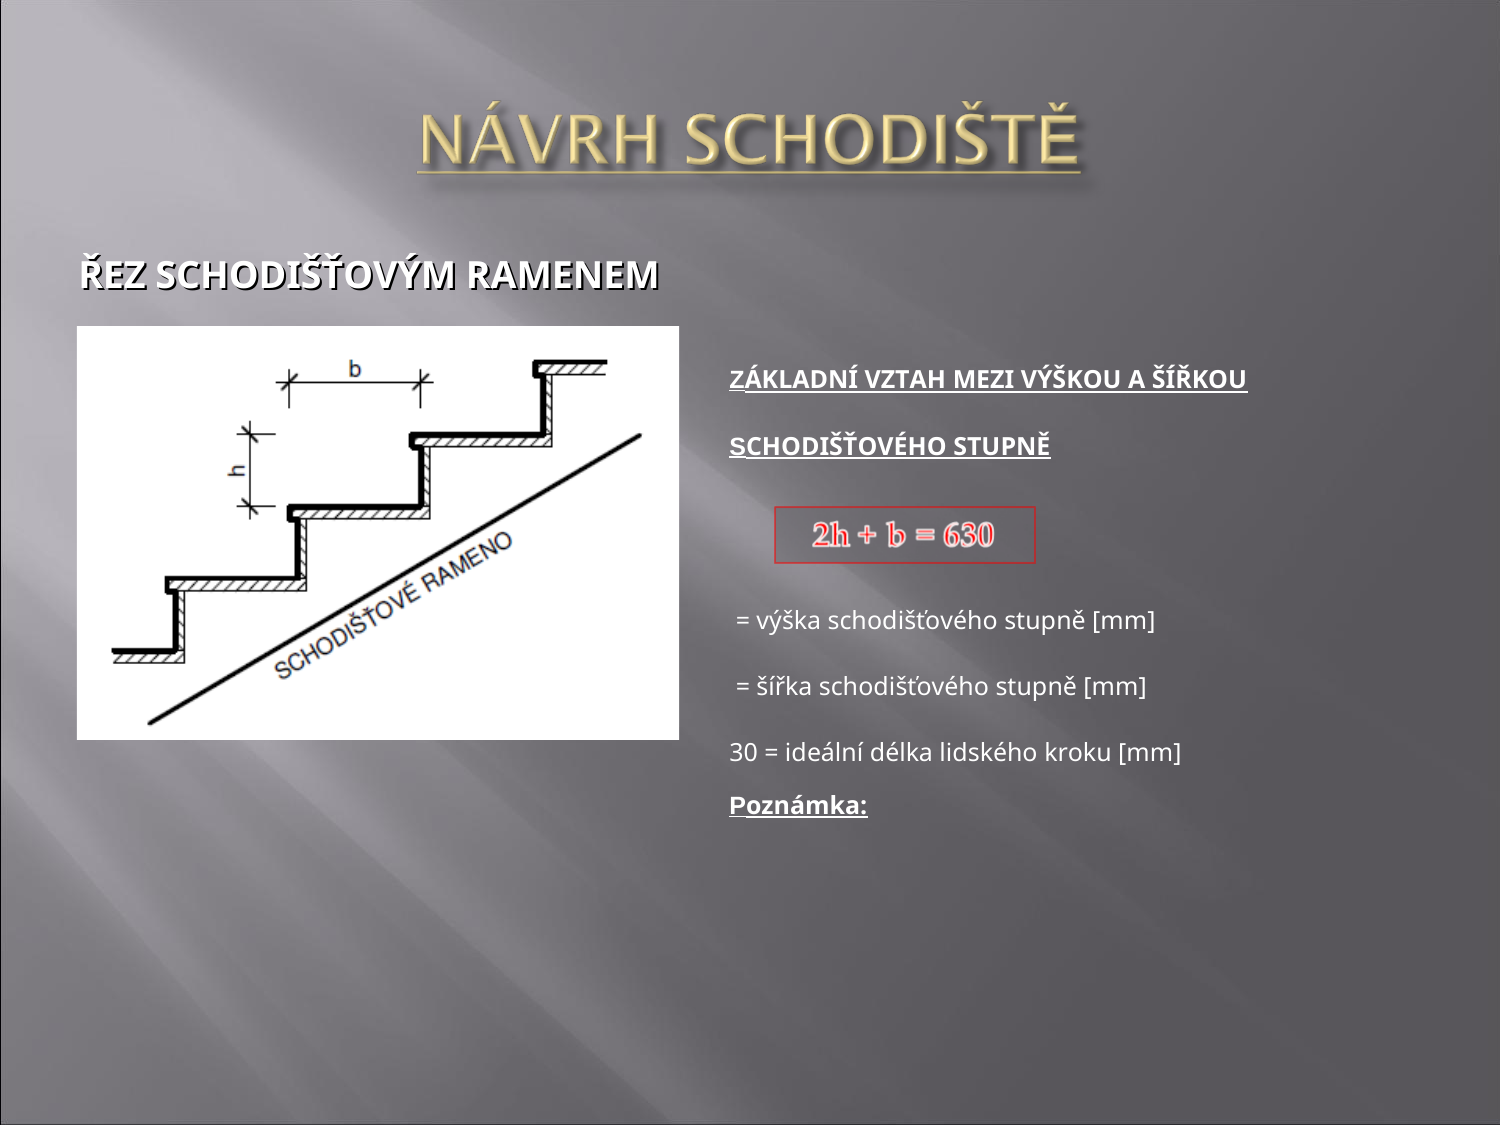

ŘEZ SCHODIŠŤOVÝM RAMENEM
ZZÁKLADNÍ VZTAH MEZI VÝŠKOU A ŠÍŘKOU
SSCHODIŠŤOVÉHO STUPNĚ
h = výška schodišťového stupně [mm]
b = šířka schodišťového stupně [mm]
630 = ideální délka lidského kroku [mm]
PPoznámka:
HHodnotu 630 je nutné dodržet vždy při návrhu schodiště v novostavbách.
PPři návrhu schodiště v rámci rekonstrukce stávajícího objektu lze tuto hodnotu snížit na 610.